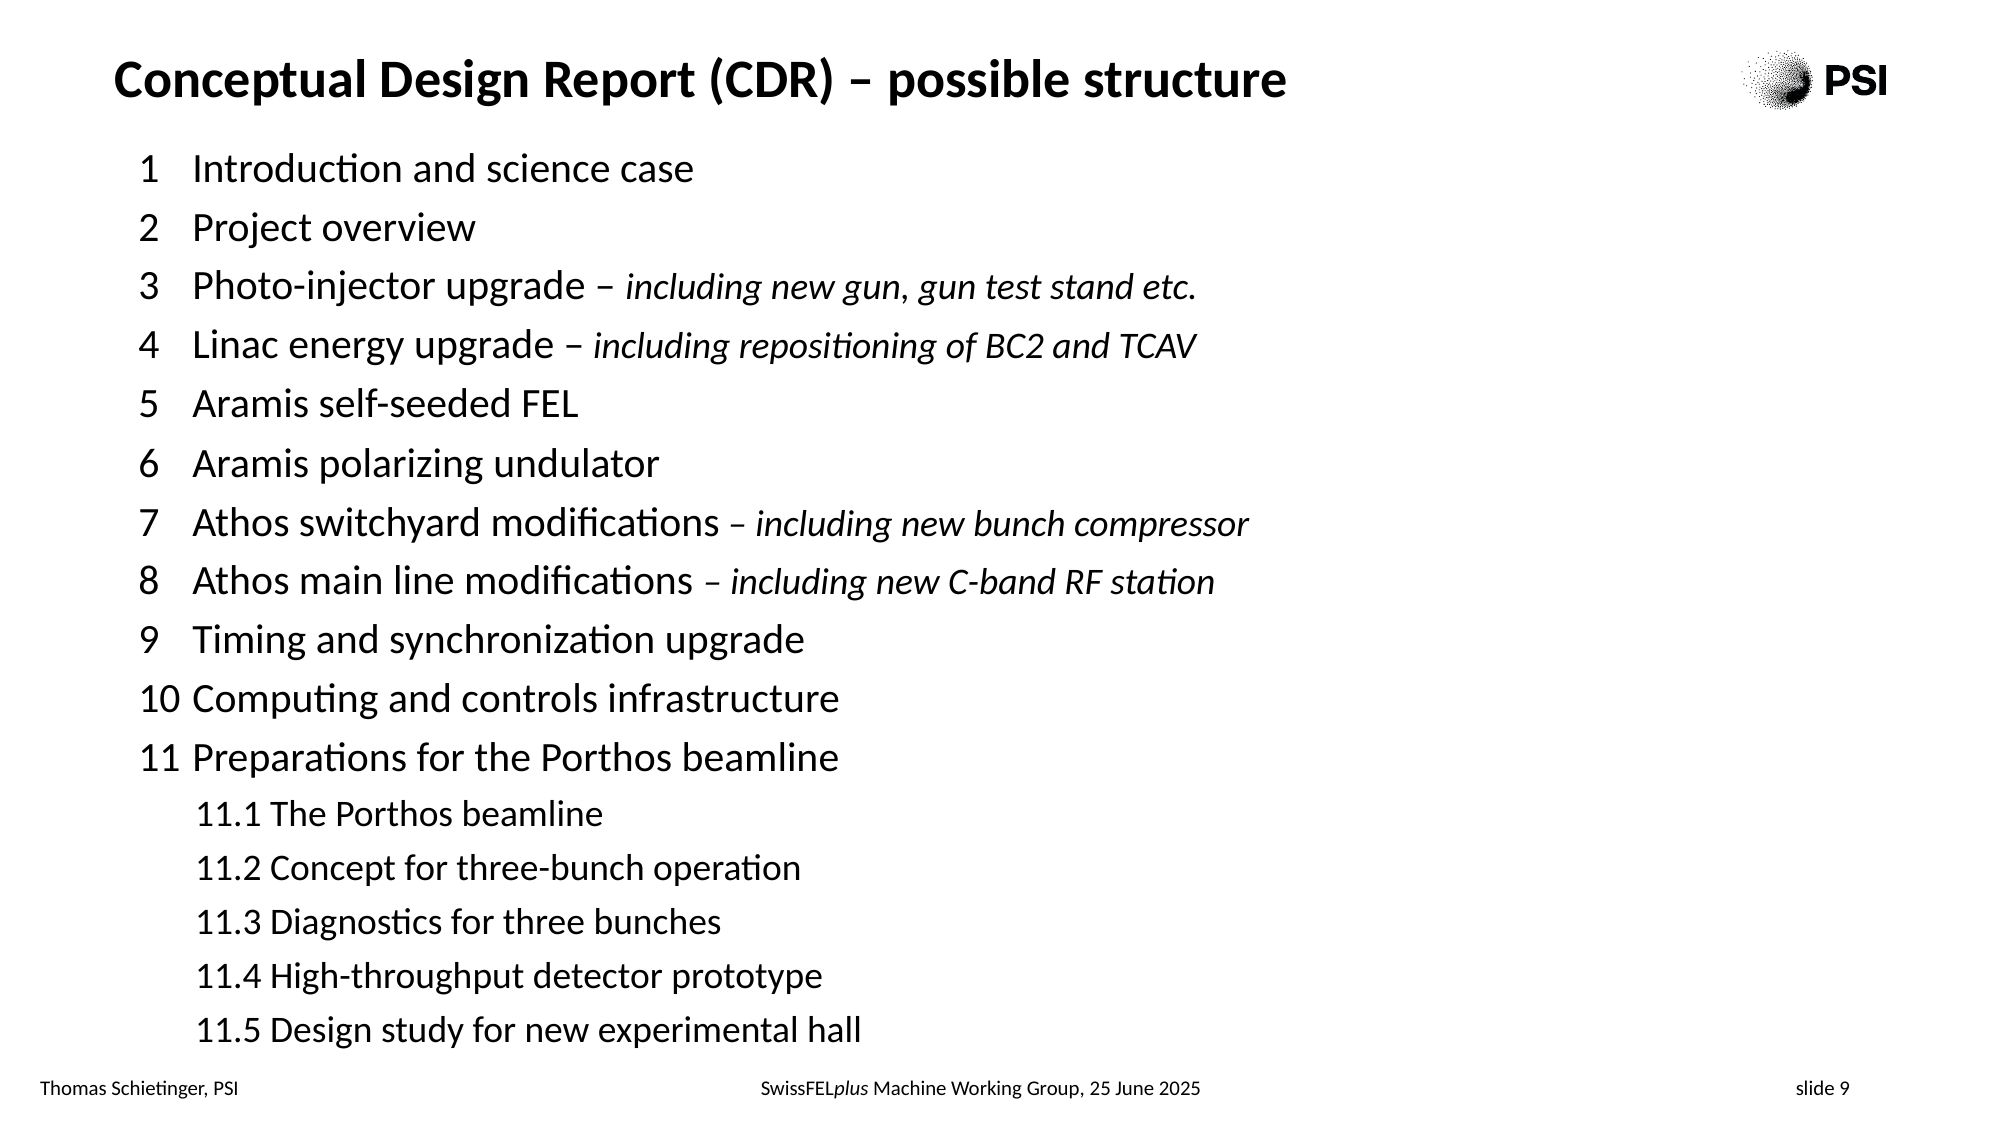

# Conceptual Design Report (CDR) – possible structure
Introduction and science case
Project overview
Photo-injector upgrade – including new gun, gun test stand etc.
Linac energy upgrade – including repositioning of BC2 and TCAV
Aramis self-seeded FEL
Aramis polarizing undulator
Athos switchyard modifications – including new bunch compressor
Athos main line modifications – including new C-band RF station
Timing and synchronization upgrade
Computing and controls infrastructure
Preparations for the Porthos beamline
	11.1 The Porthos beamline
	11.2 Concept for three-bunch operation
	11.3 Diagnostics for three bunches
	11.4 High-throughput detector prototype
	11.5 Design study for new experimental hall
PSI Center for Accelerator Science and Engineering
9